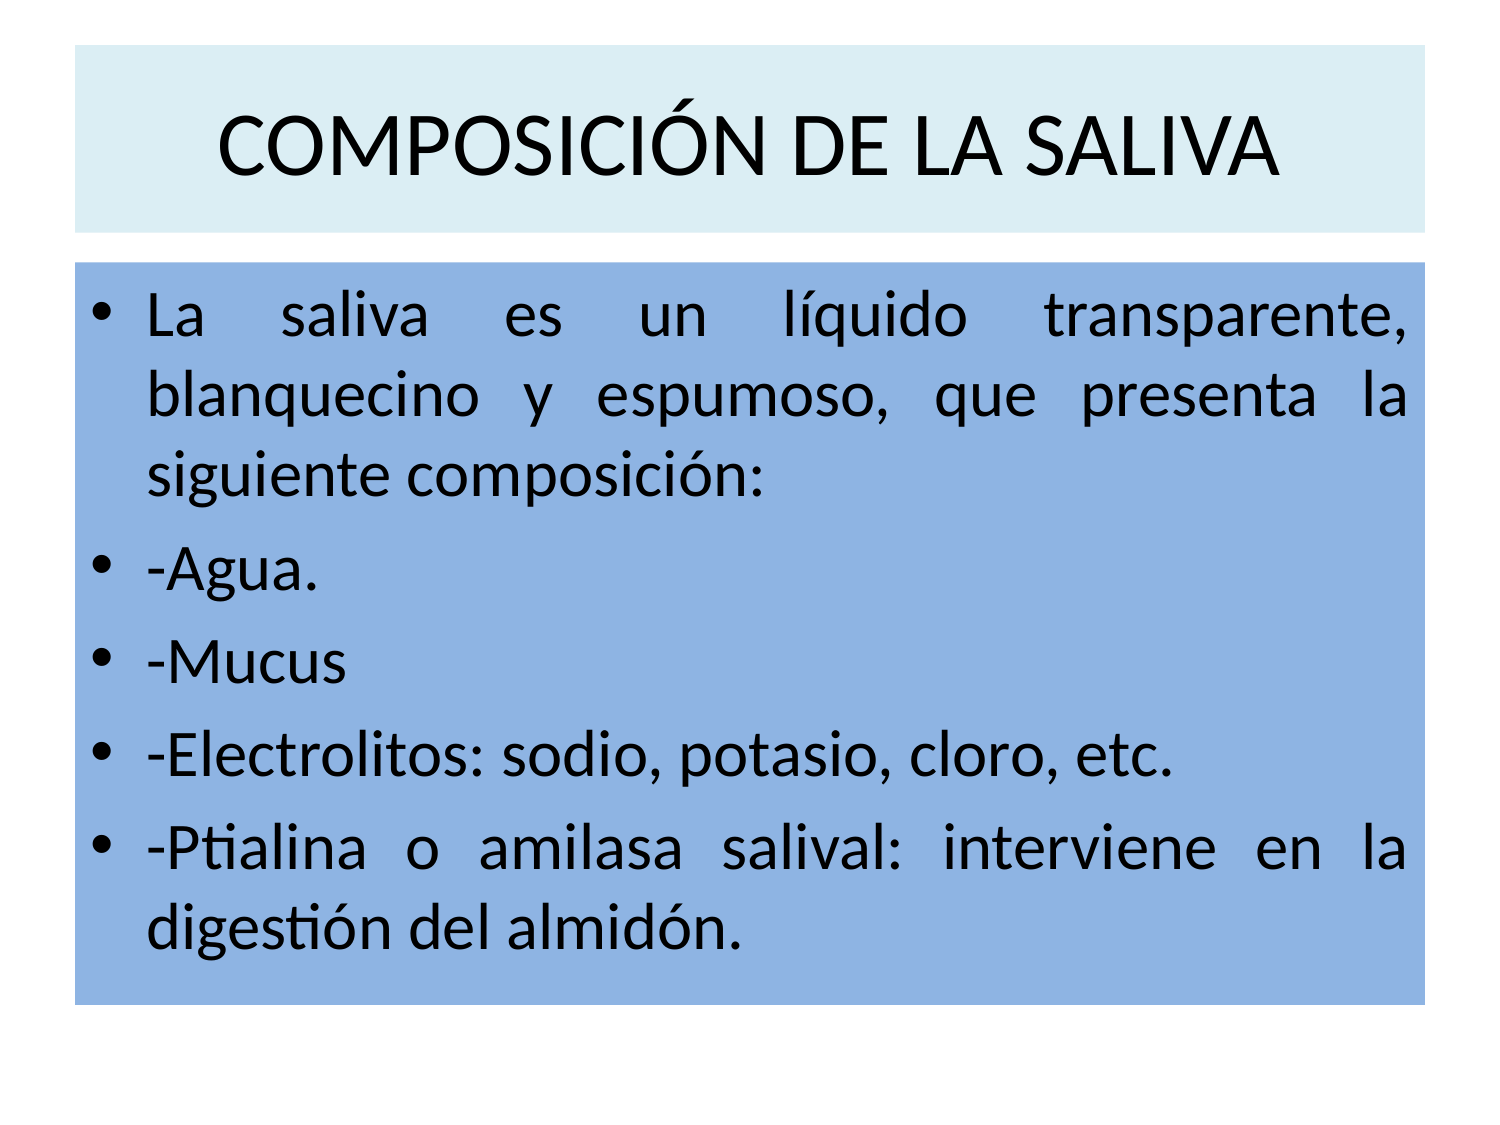

# COMPOSICIÓN DE LA SALIVA
La saliva es un líquido transparente, blanquecino y espumoso, que presenta la siguiente composición:
-Agua.
-Mucus
-Electrolitos: sodio, potasio, cloro, etc.
-Ptialina o amilasa salival: interviene en la digestión del almidón.